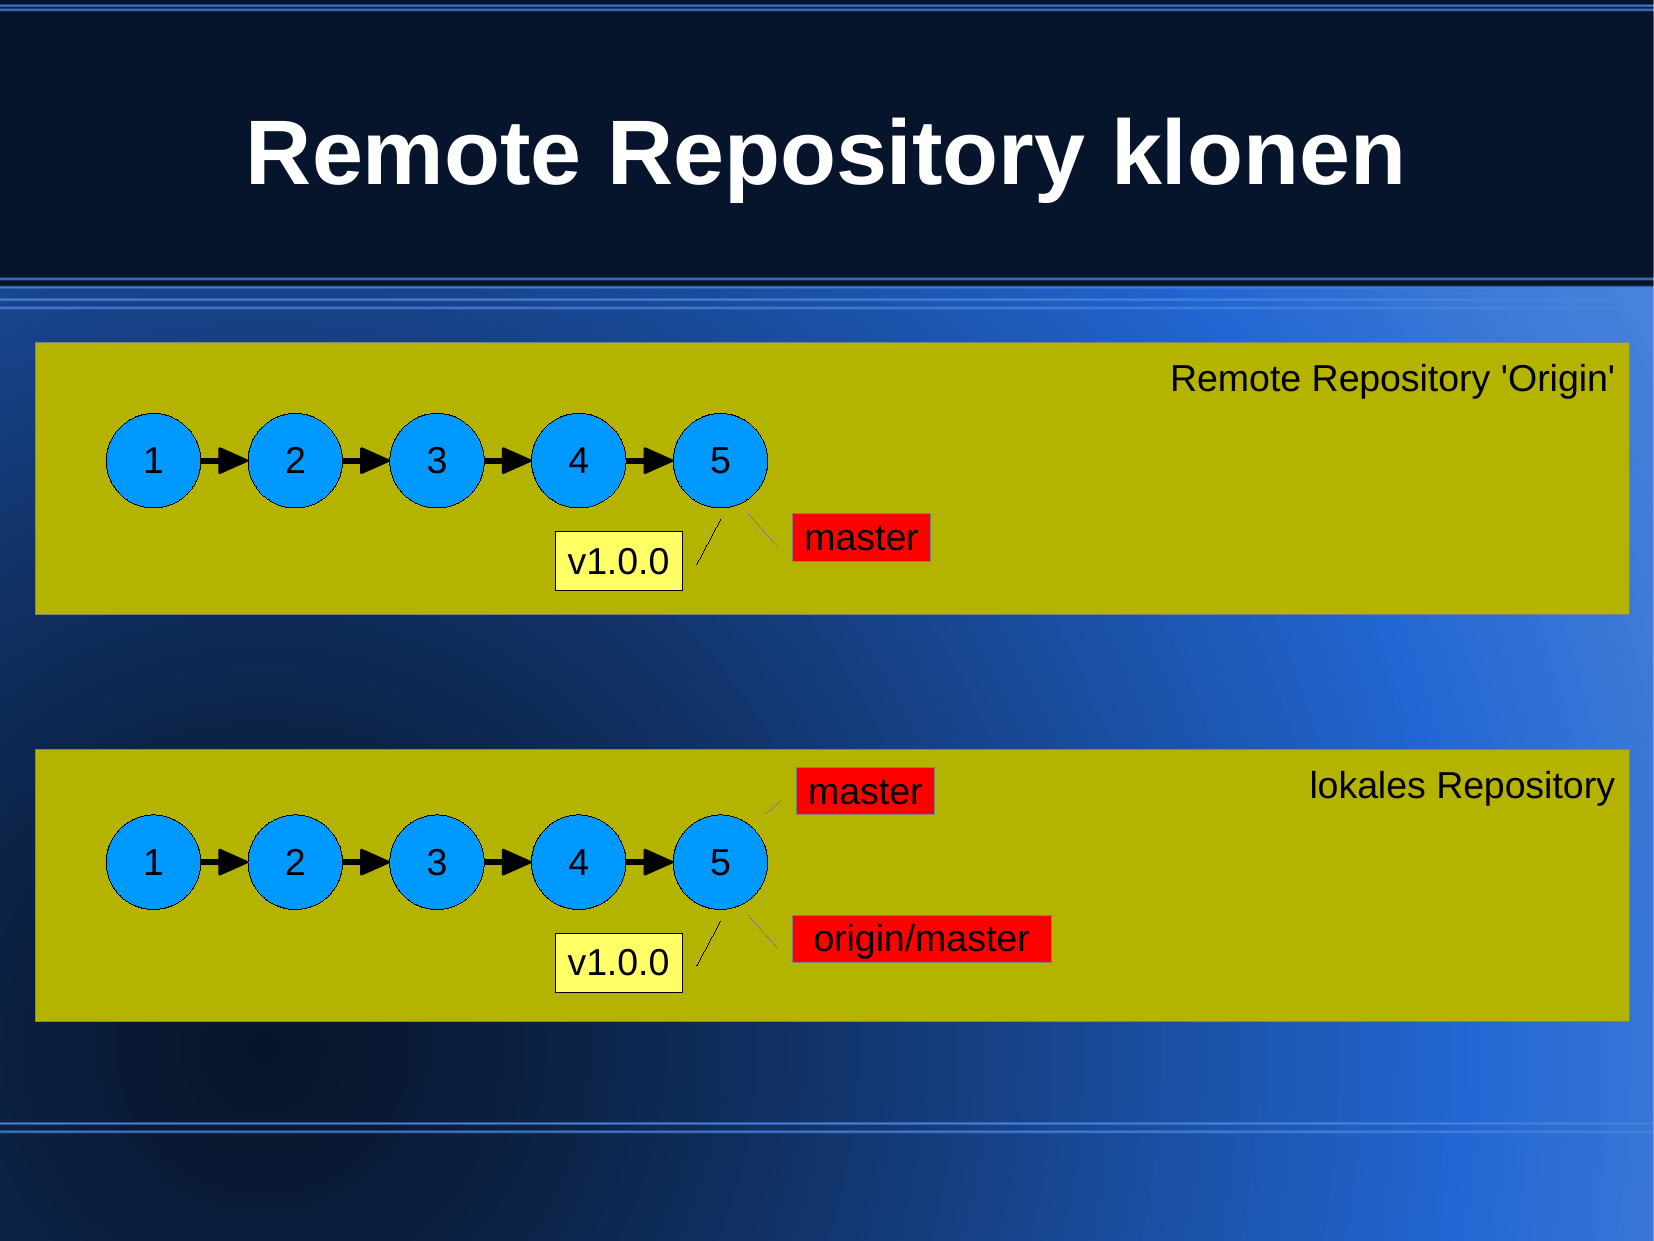

# Remote Repository klonen
Remote Repository 'Origin'
1
2
3
4
5
master
v1.0.0
lokales Repository
master
1
2
3
4
5
origin/master
v1.0.0